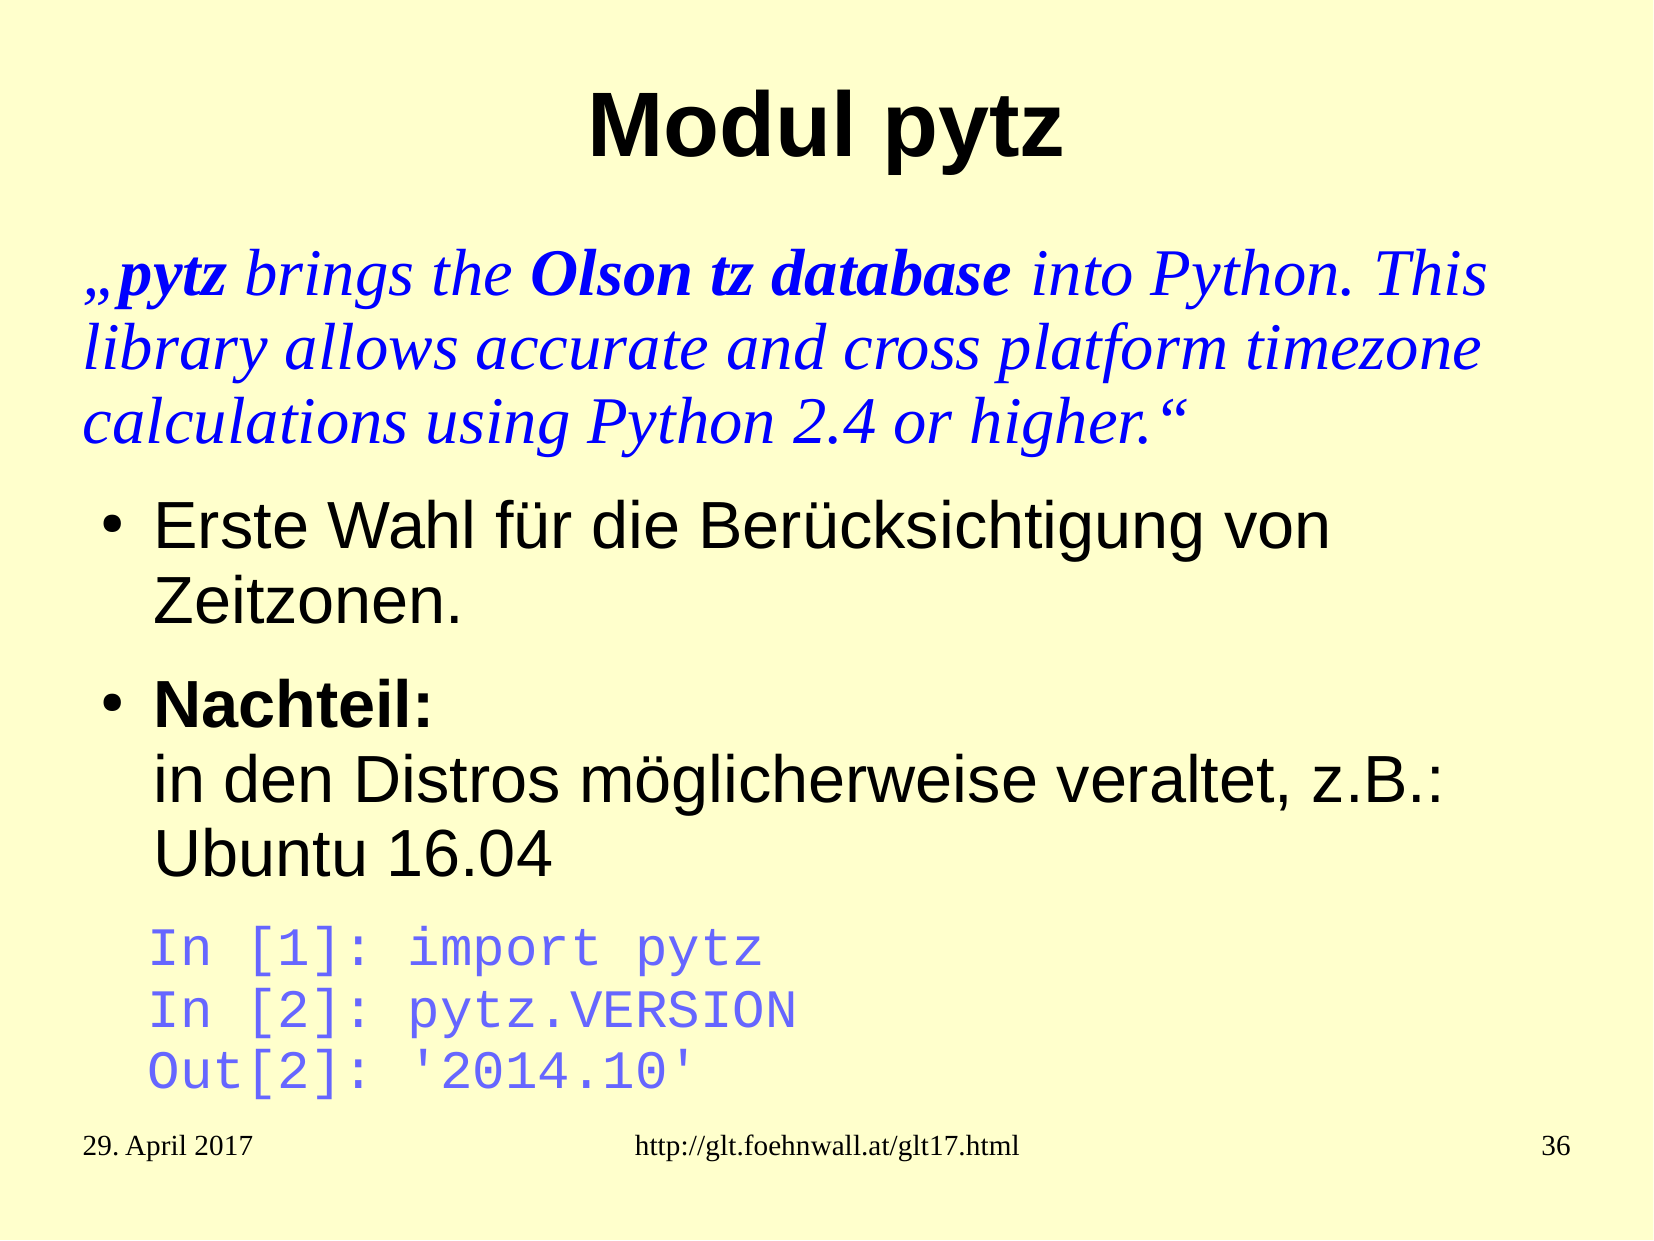

# Modul pytz
„pytz brings the Olson tz database into Python. This library allows accurate and cross platform timezone calculations using Python 2.4 or higher.“
Erste Wahl für die Berücksichtigung von Zeitzonen.
Nachteil:
in den Distros möglicherweise veraltet, z.B.: Ubuntu 16.04
 In [1]: import pytz
 In [2]: pytz.VERSION
 Out[2]: '2014.10'
29. April 2017
http://glt.foehnwall.at/glt17.html
36